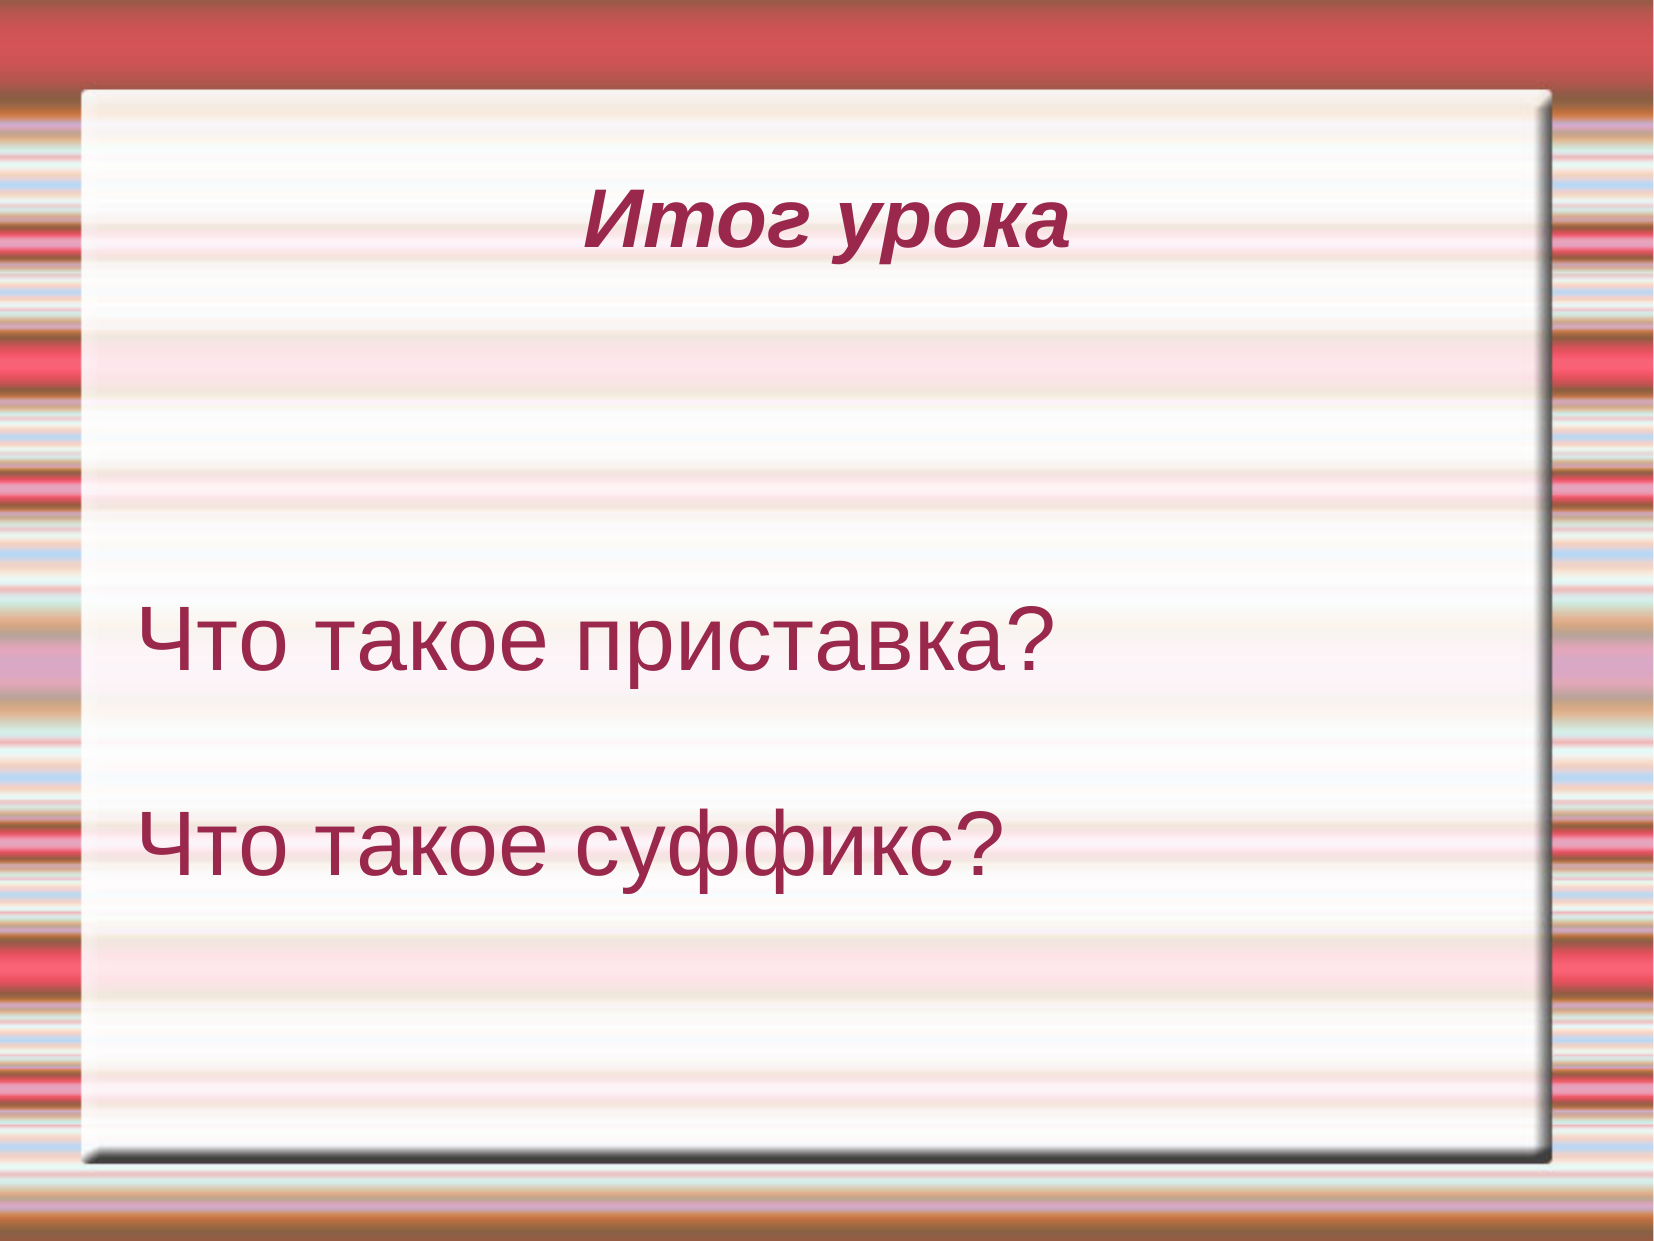

# Итог урока
Что такое приставка?
Что такое суффикс?